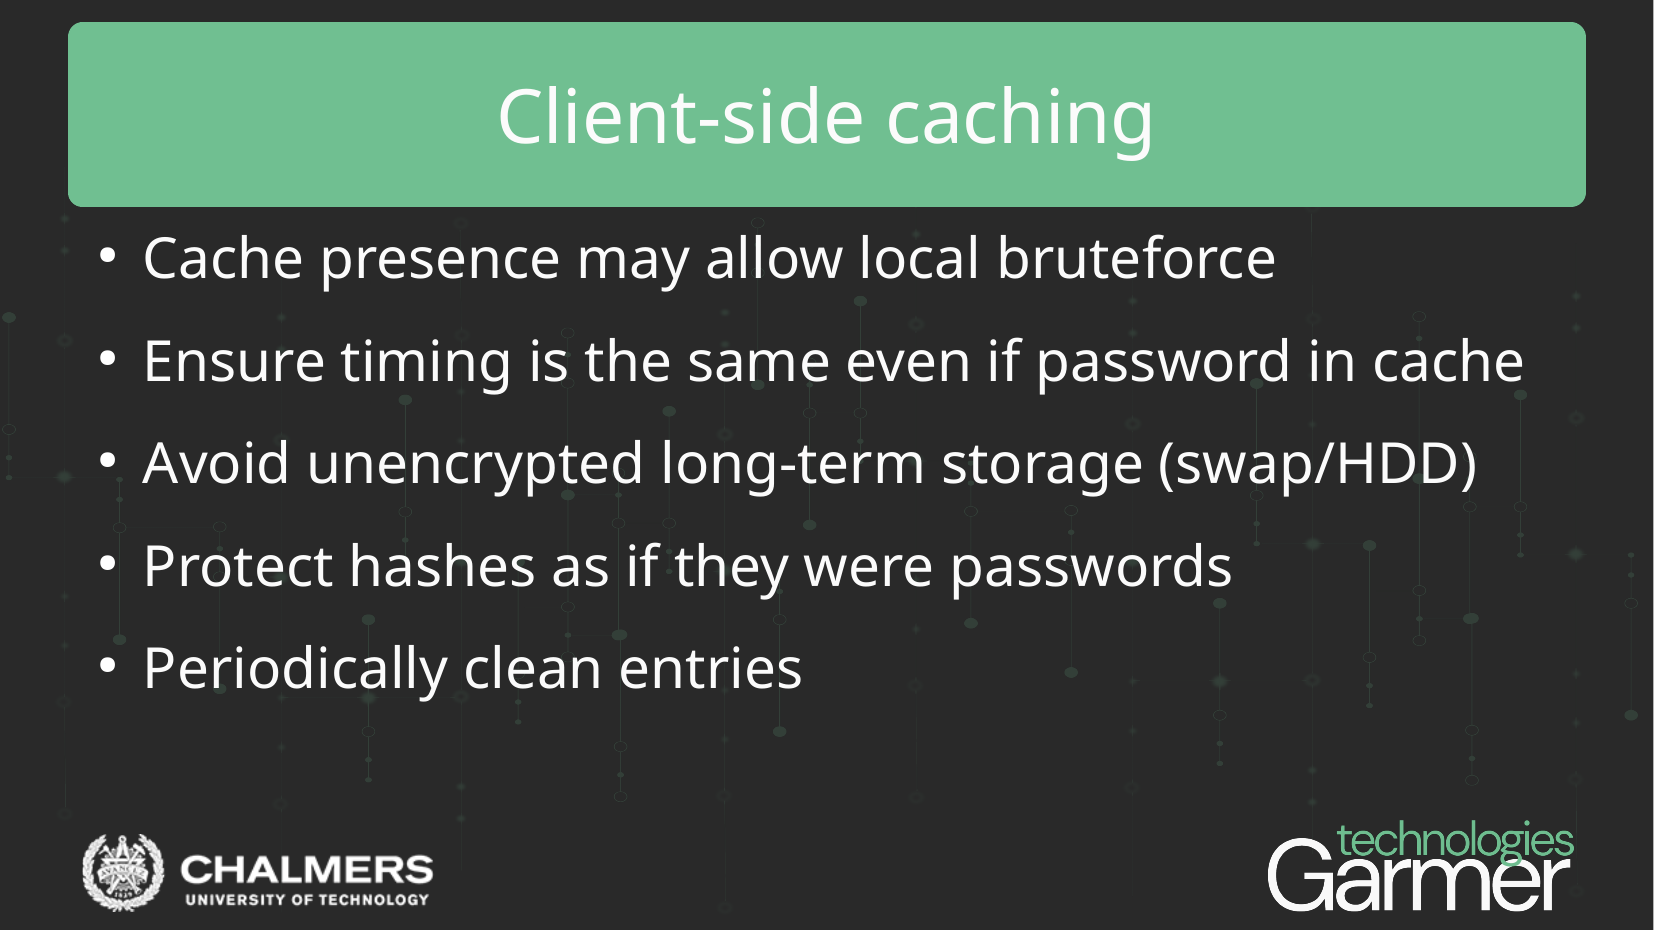

# Client-side caching
Cache presence may allow local bruteforce
Ensure timing is the same even if password in cache
Avoid unencrypted long-term storage (swap/HDD)
Protect hashes as if they were passwords
Periodically clean entries